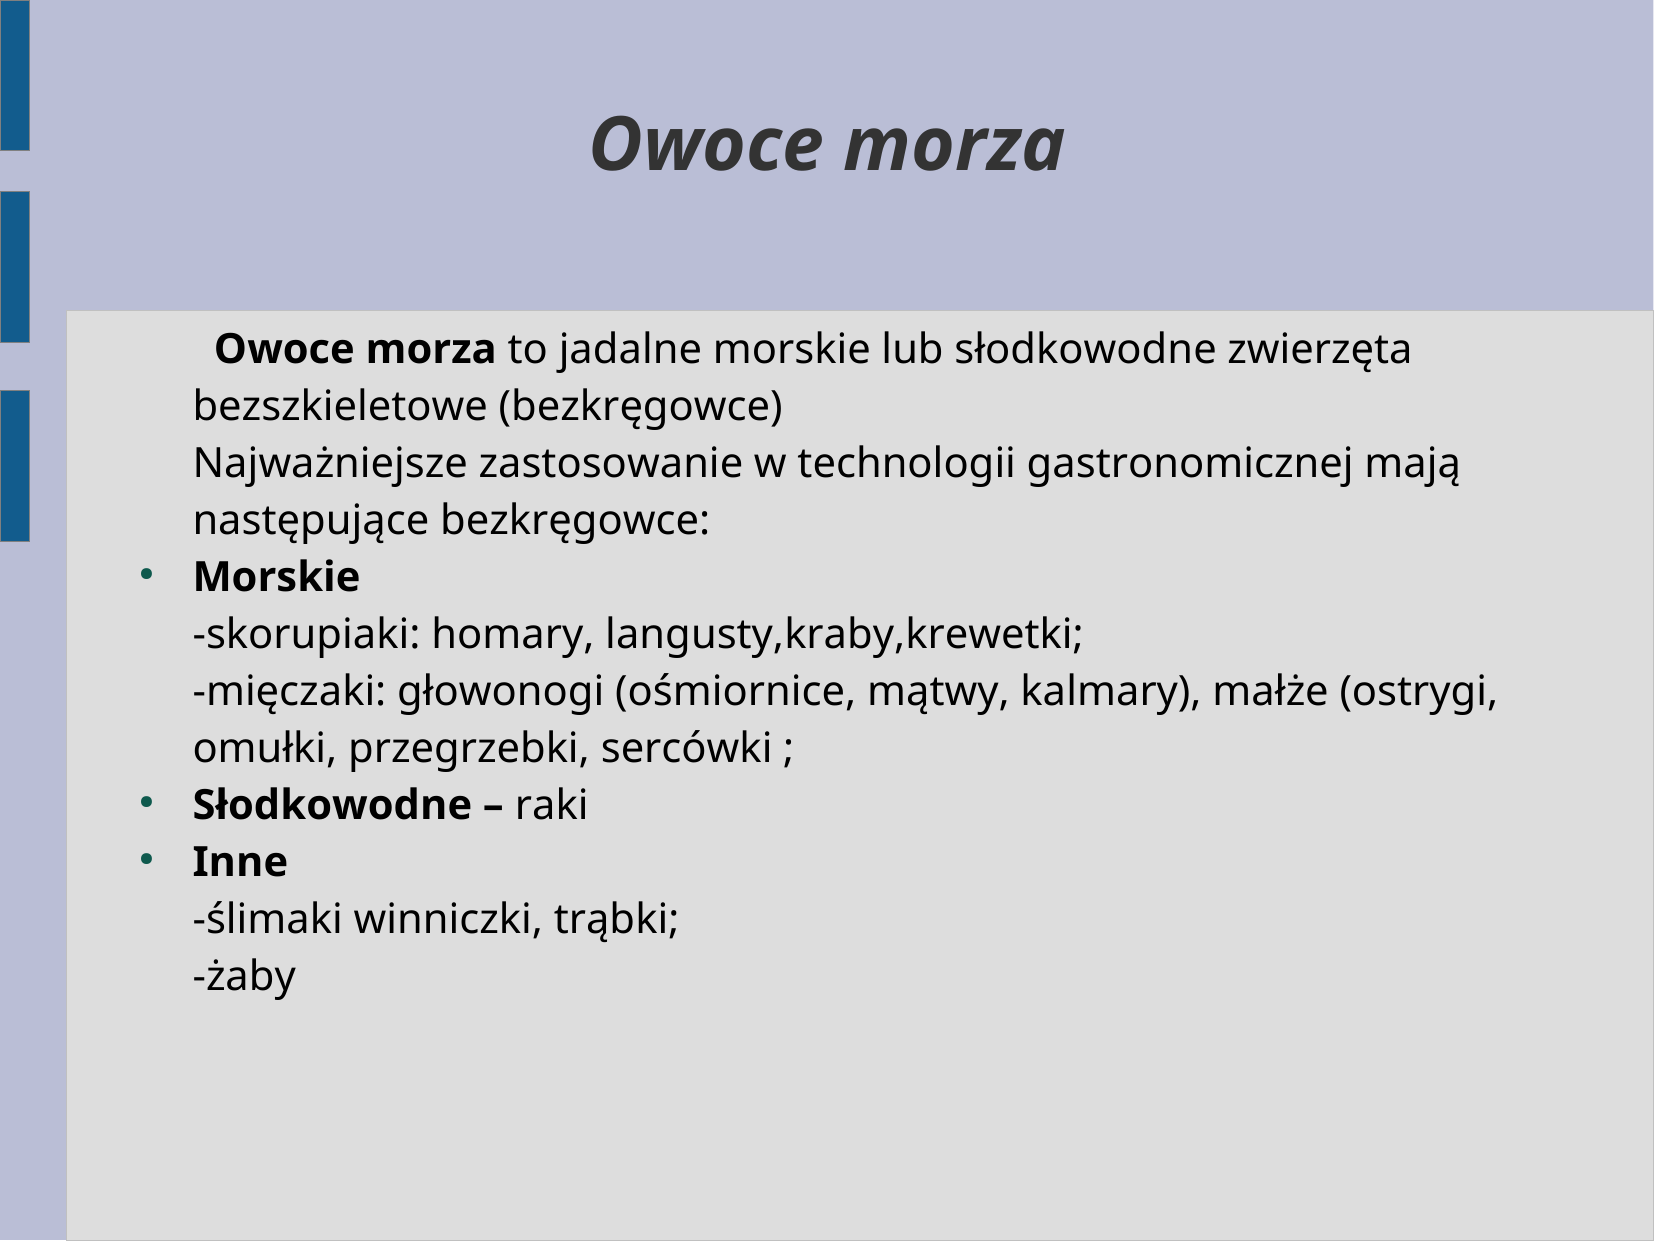

# Owoce morza
 Owoce morza to jadalne morskie lub słodkowodne zwierzęta bezszkieletowe (bezkręgowce)
Najważniejsze zastosowanie w technologii gastronomicznej mają następujące bezkręgowce:
Morskie
-skorupiaki: homary, langusty,kraby,krewetki;
-mięczaki: głowonogi (ośmiornice, mątwy, kalmary), małże (ostrygi, omułki, przegrzebki, sercówki ;
Słodkowodne – raki
Inne
-ślimaki winniczki, trąbki;
-żaby